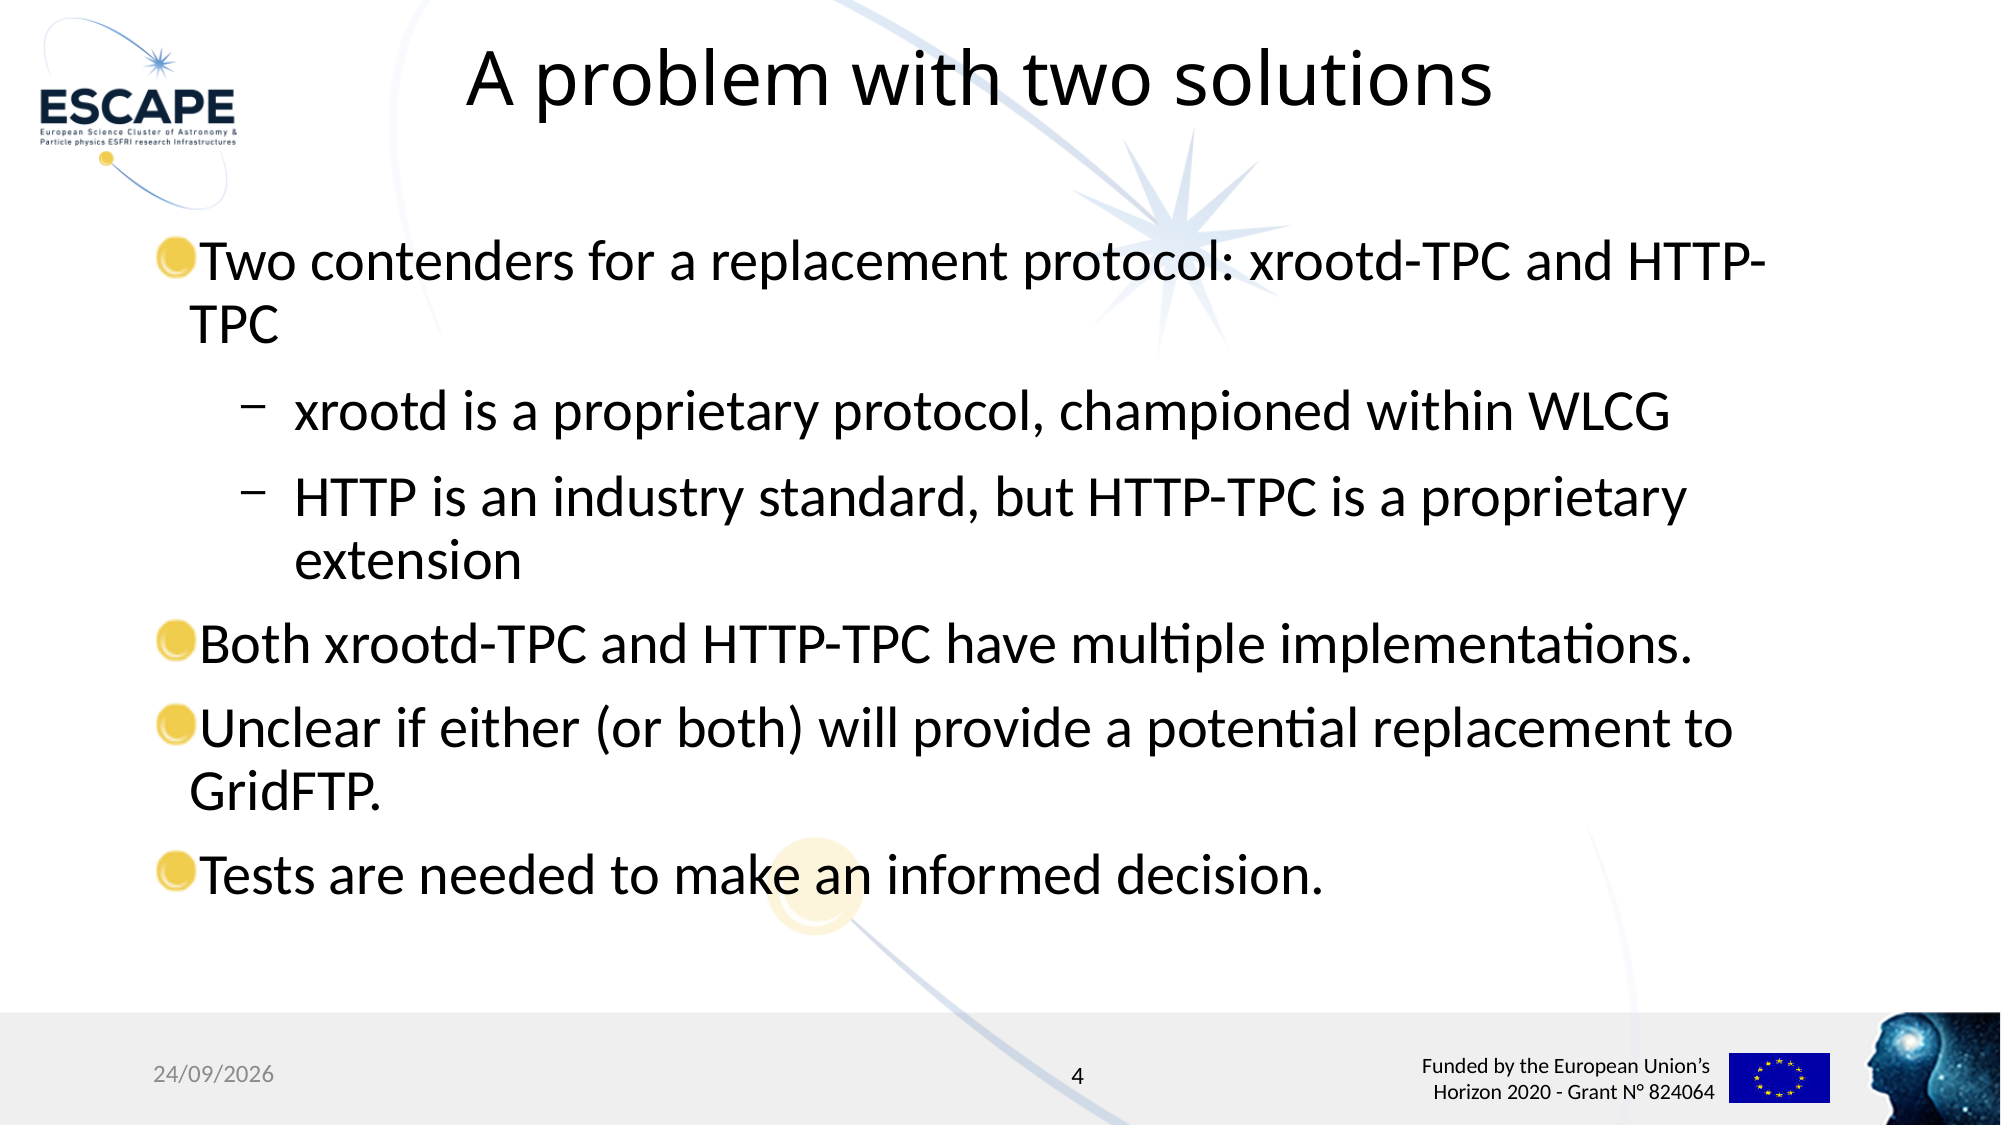

# A problem with two solutions
Two contenders for a replacement protocol: xrootd-TPC and HTTP-TPC
xrootd is a proprietary protocol, championed within WLCG
HTTP is an industry standard, but HTTP-TPC is a proprietary extension
Both xrootd-TPC and HTTP-TPC have multiple implementations.
Unclear if either (or both) will provide a potential replacement to GridFTP.
Tests are needed to make an informed decision.